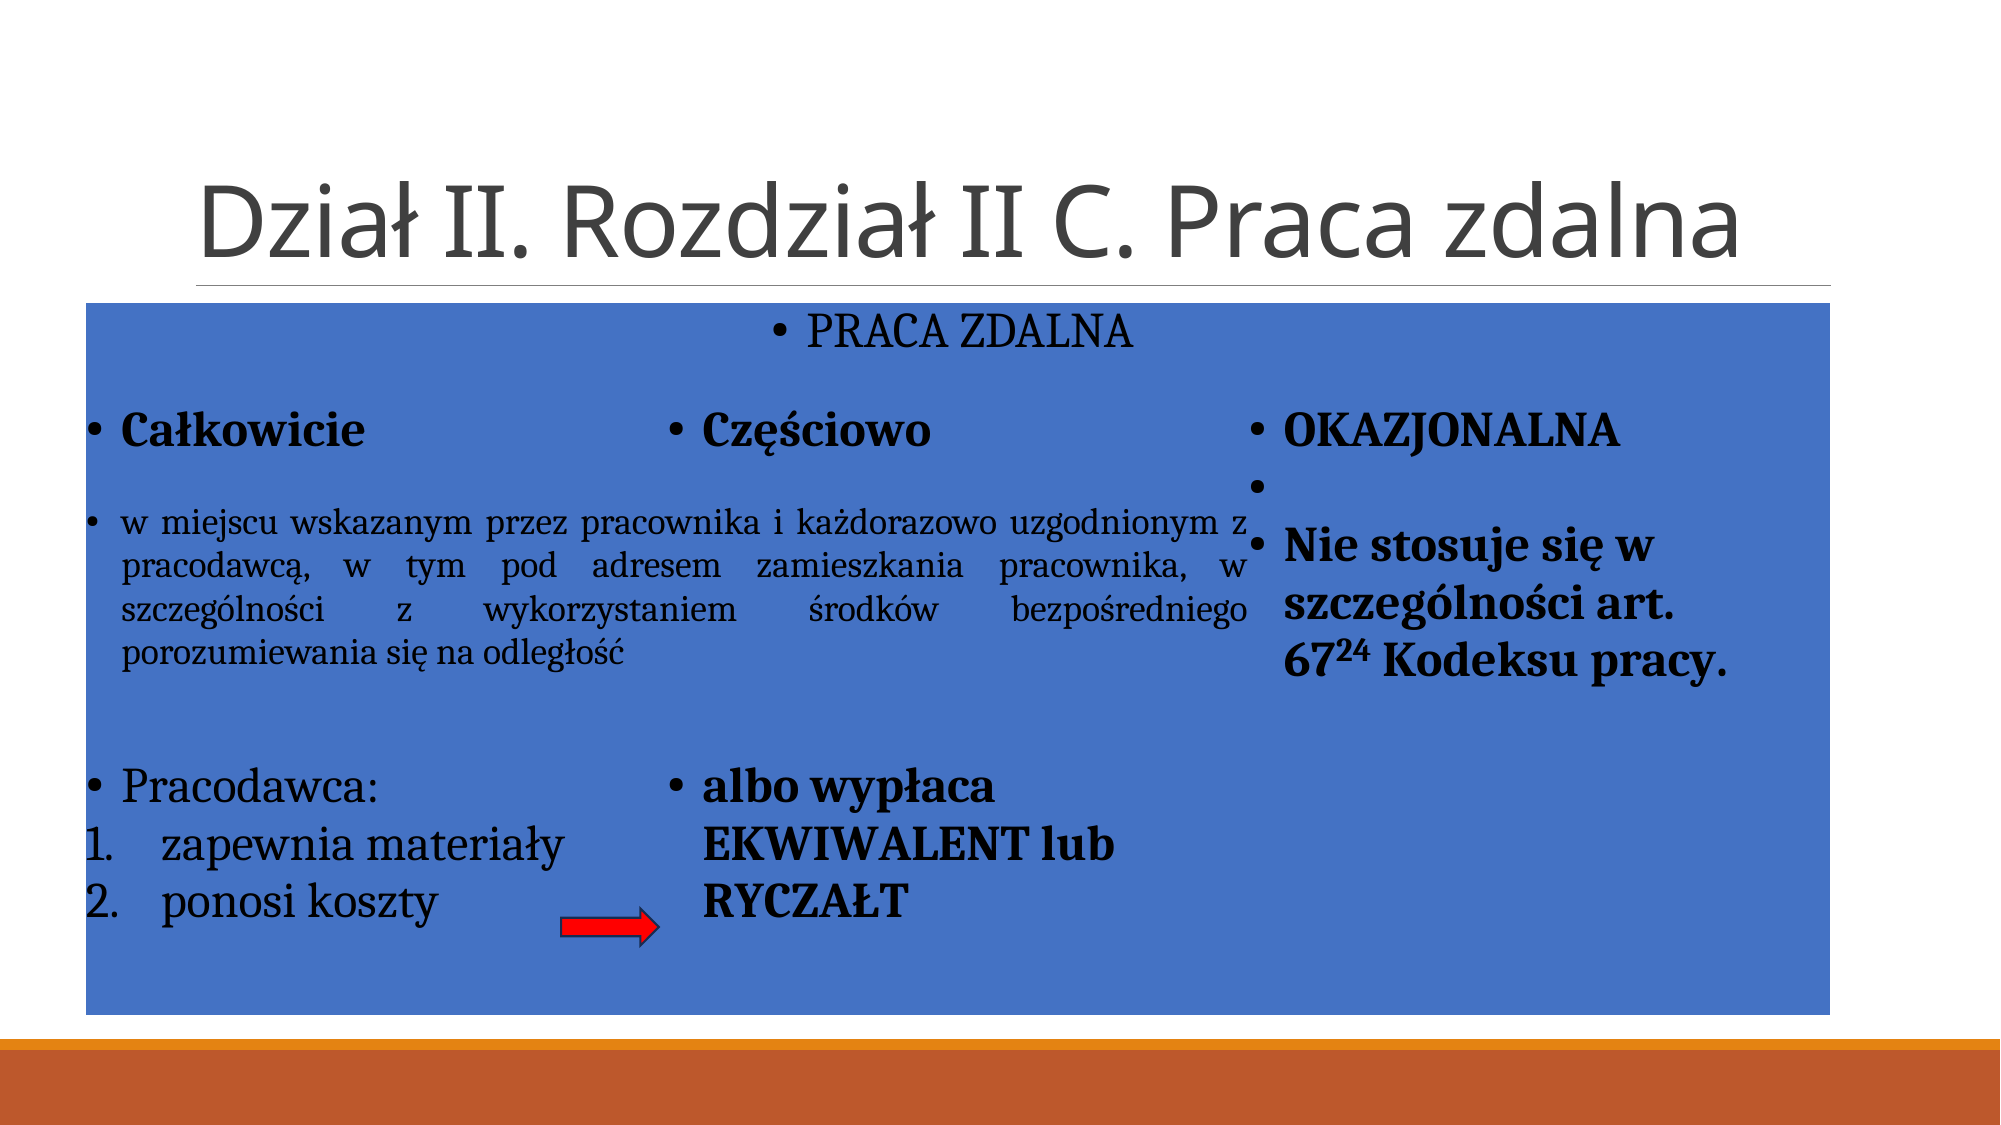

# Dział II. Rozdział II C. Praca zdalna
| PRACA ZDALNA | | |
| --- | --- | --- |
| Całkowicie | Częściowo | OKAZJONALNA Nie stosuje się w szczególności art. 6724 Kodeksu pracy. |
| w miejscu wskazanym przez pracownika i każdorazowo uzgodnionym z pracodawcą, w tym pod adresem zamieszkania pracownika, w szczególności z wykorzystaniem środków bezpośredniego porozumiewania się na odległość | | |
| Pracodawca: zapewnia materiały ponosi koszty | albo wypłaca EKWIWALENT lub RYCZAŁT | |